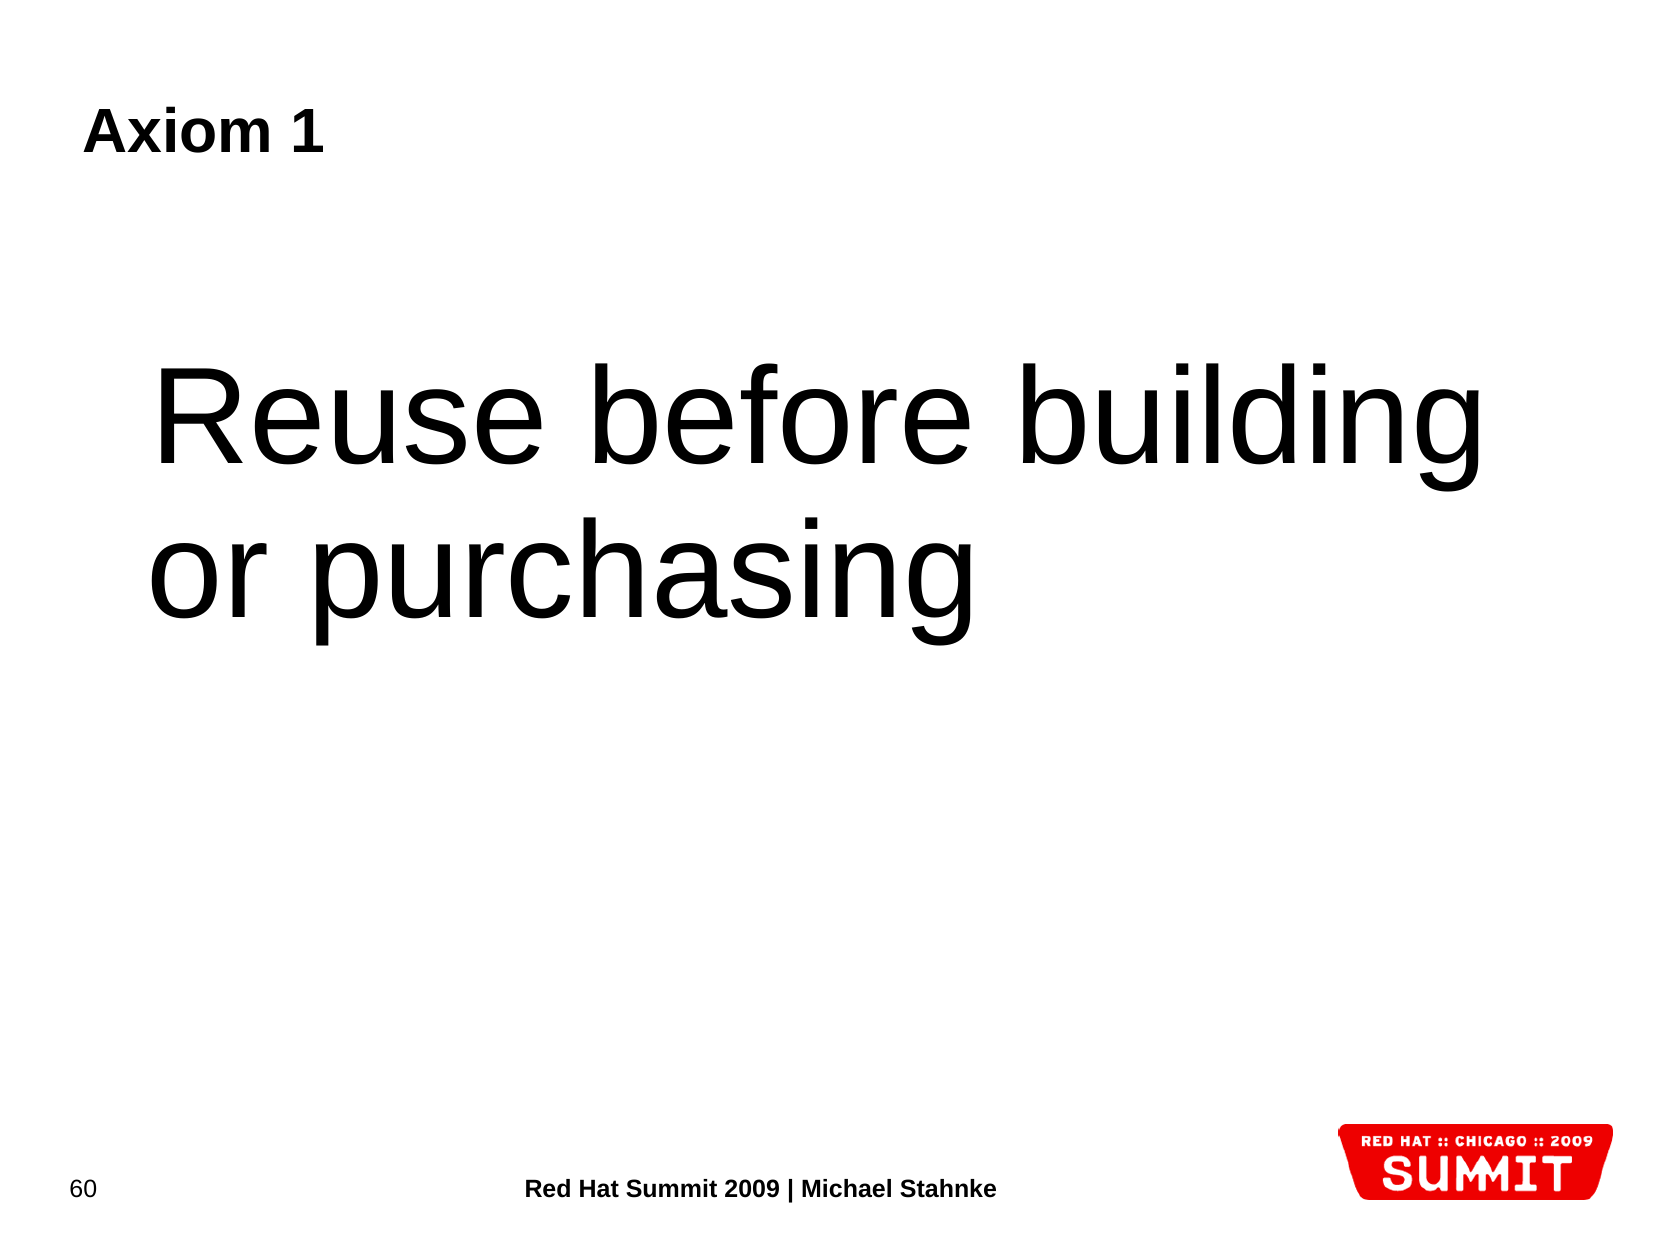

# Axiom 1
Reuse before building or purchasing